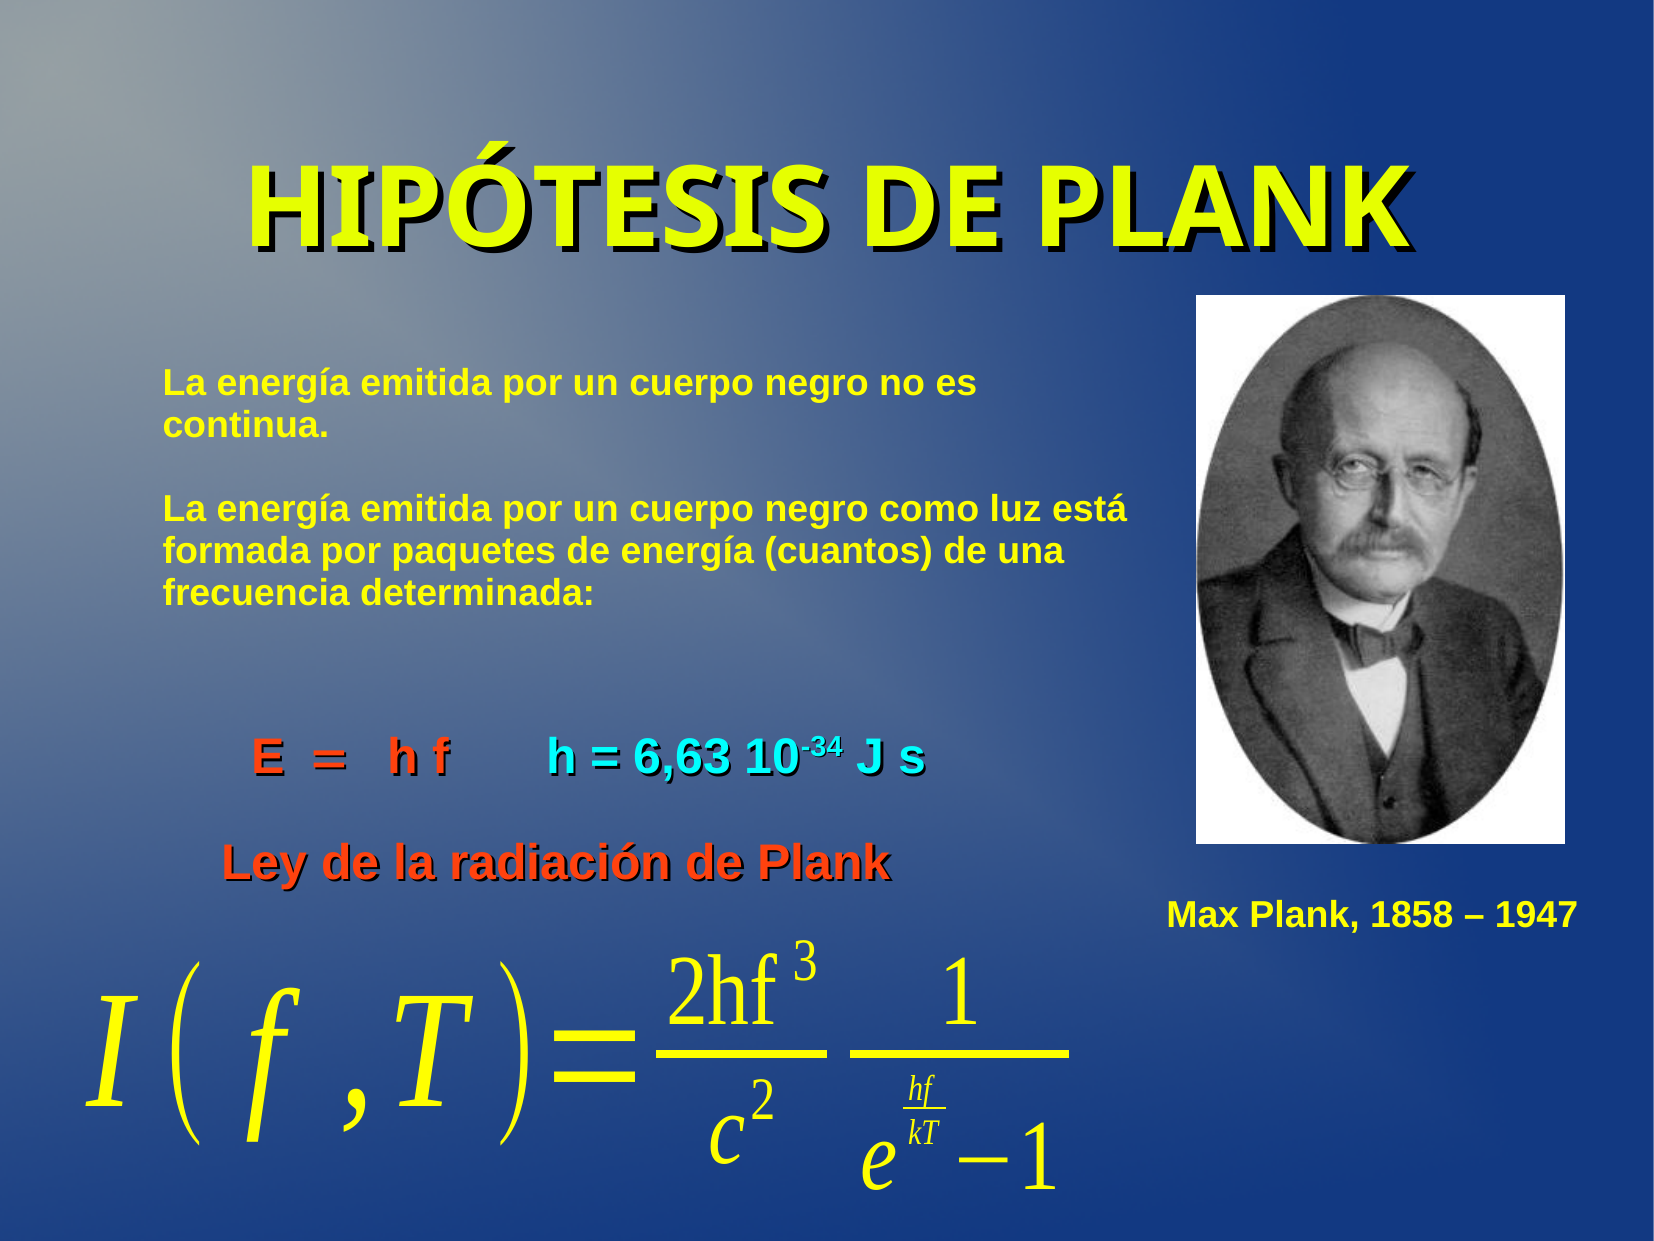

# HIPÓTESIS DE PLANK
La energía emitida por un cuerpo negro no es continua.
La energía emitida por un cuerpo negro como luz está formada por paquetes de energía (cuantos) de una frecuencia determinada:
E = h f
h = 6,63 10-34 J s
Ley de la radiación de Plank
Max Plank, 1858 – 1947